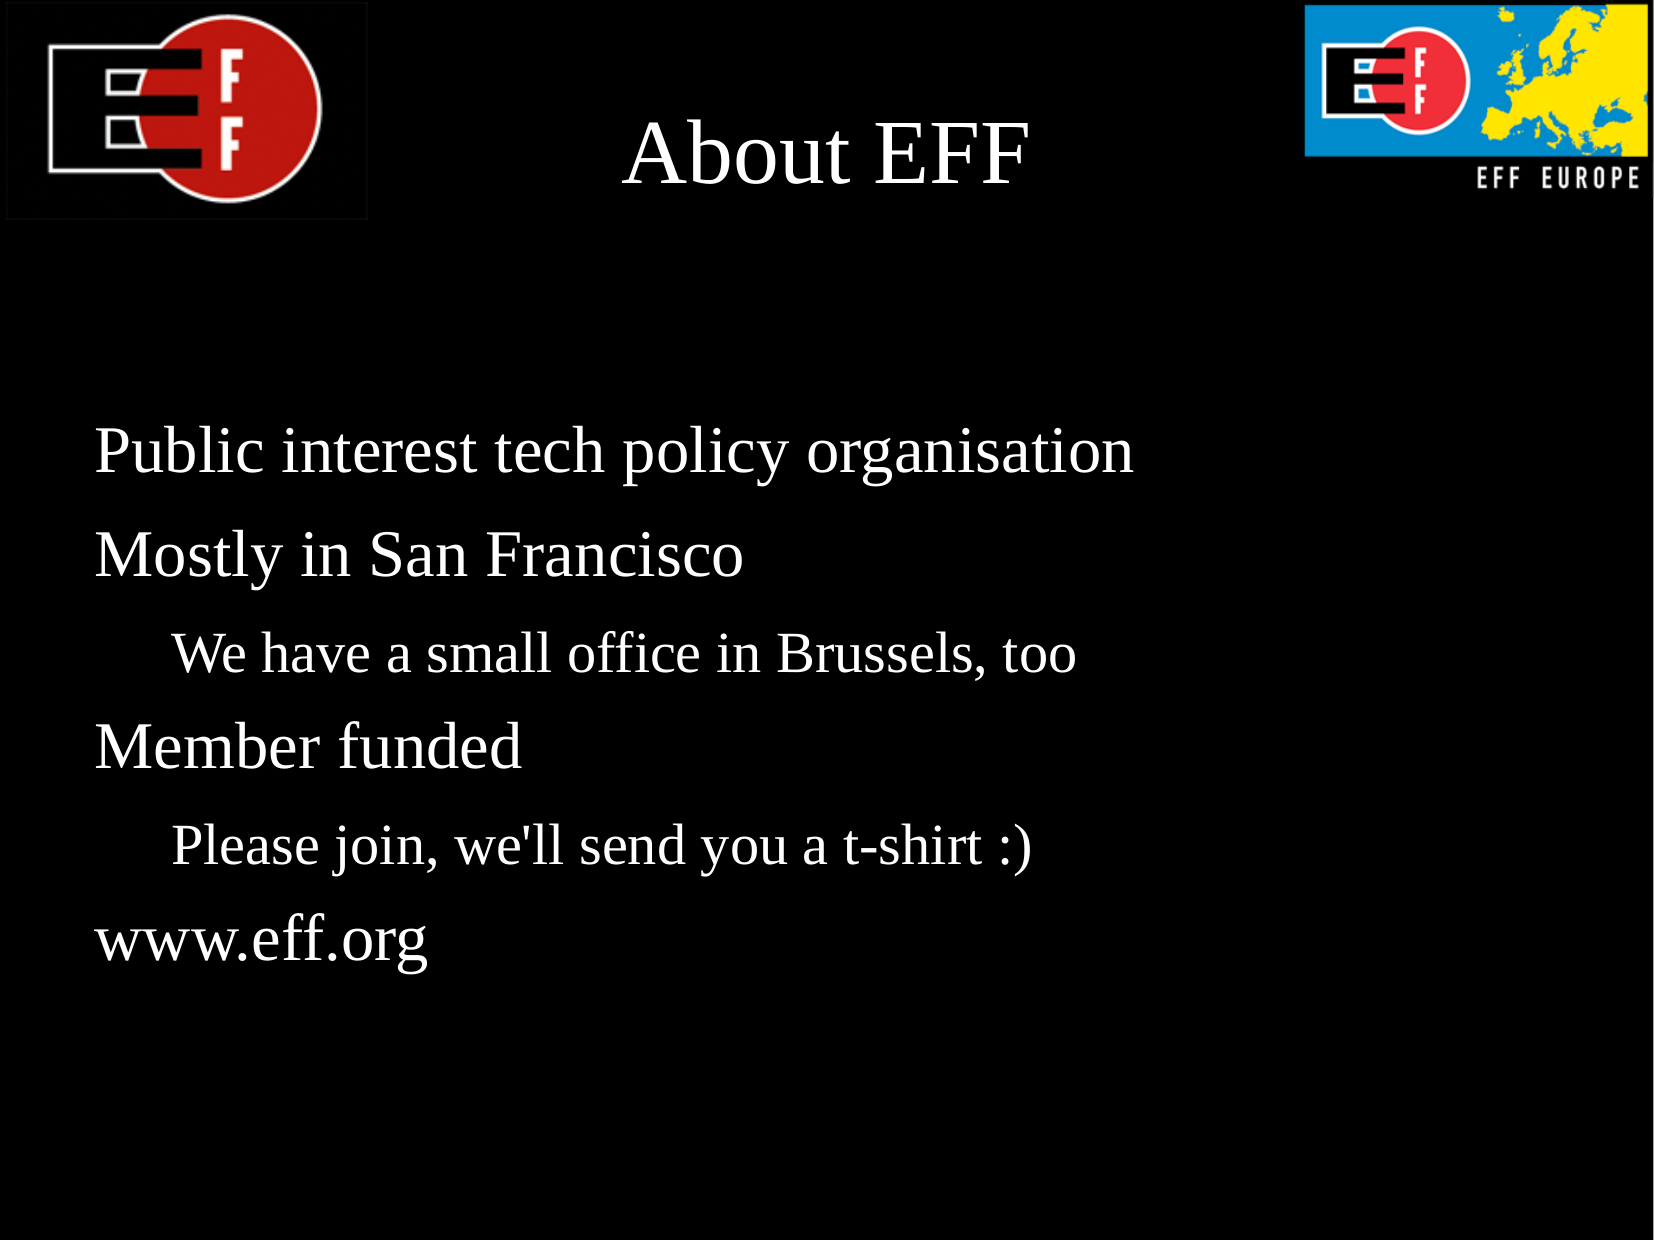

# About EFF
Public interest tech policy organisation
Mostly in San Francisco
We have a small office in Brussels, too
Member funded
Please join, we'll send you a t-shirt :)
www.eff.org